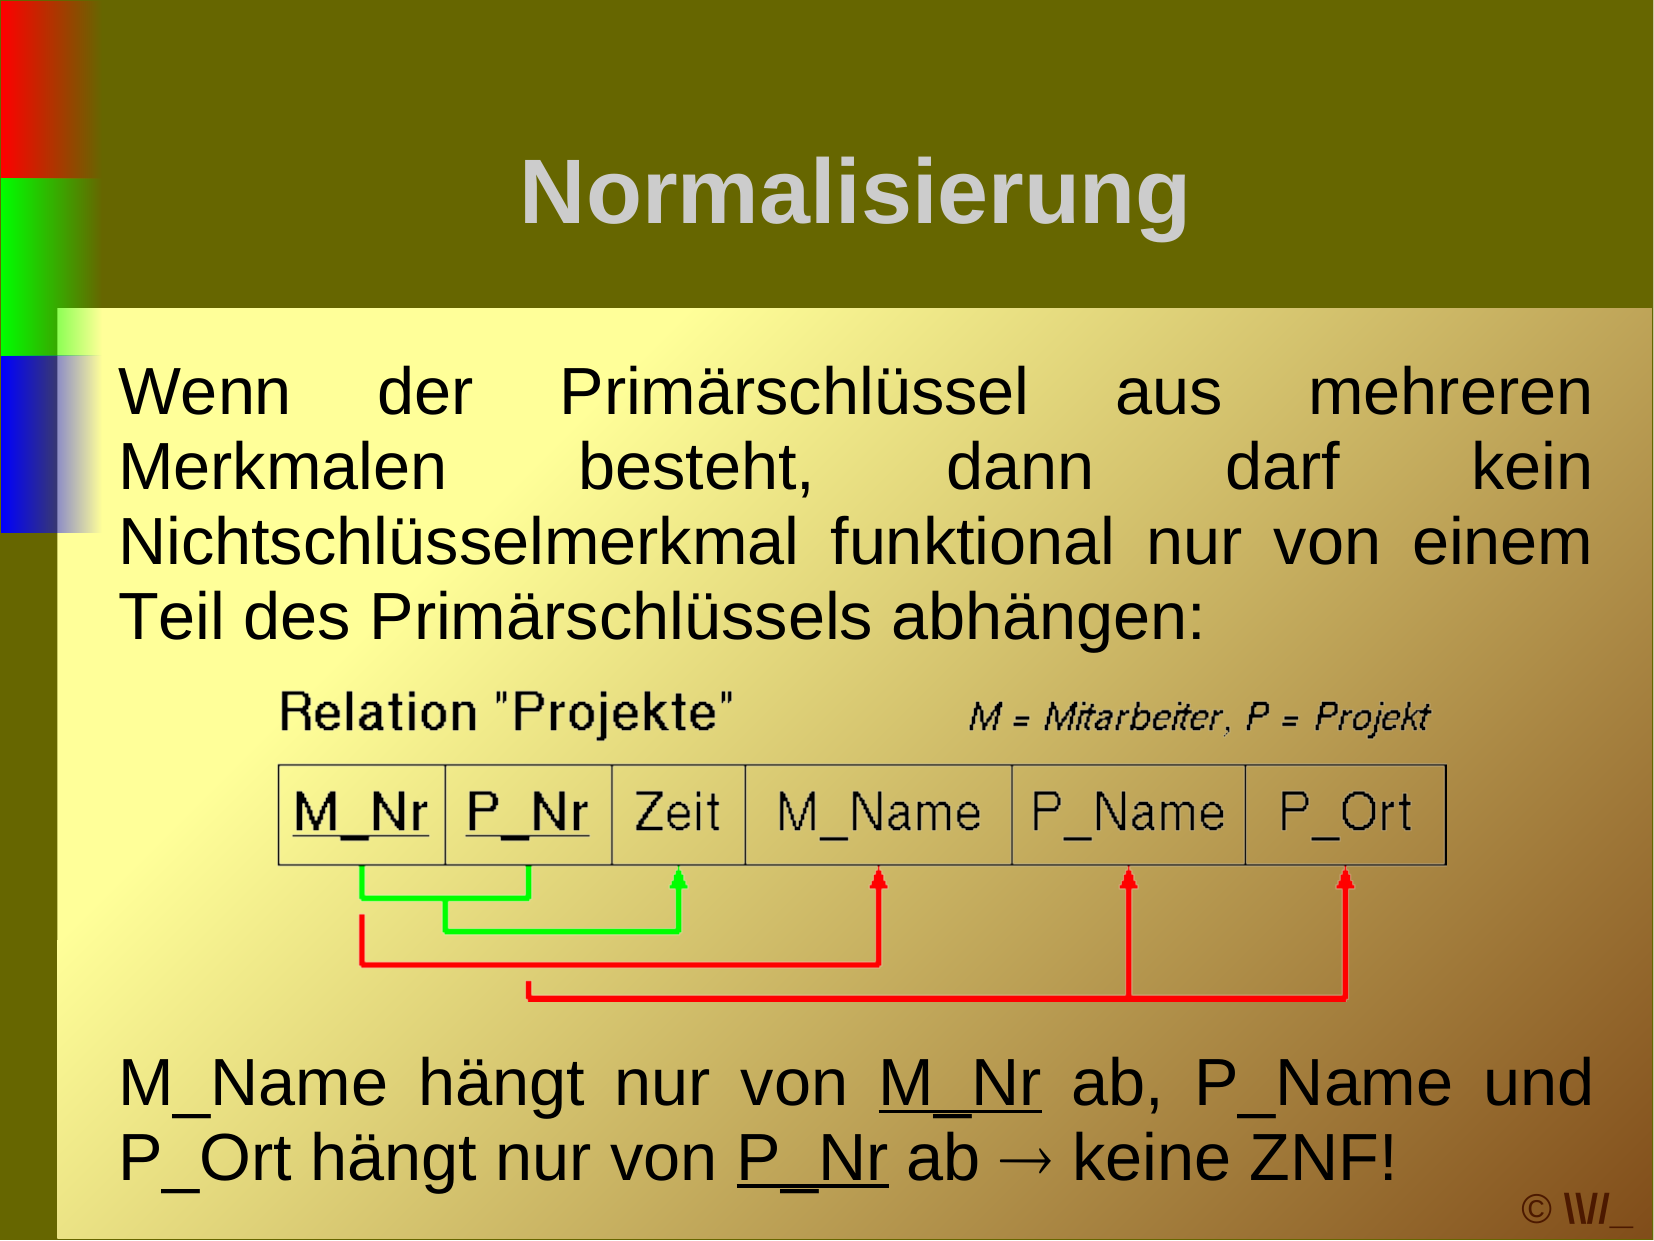

# Normalisierung
Wenn der Primärschlüssel aus mehreren Merkmalen besteht, dann darf kein Nichtschlüsselmerkmal funktional nur von einem Teil des Primärschlüssels abhängen:
M_Name hängt nur von M_Nr ab, P_Name und P_Ort hängt nur von P_Nr ab  keine ZNF!